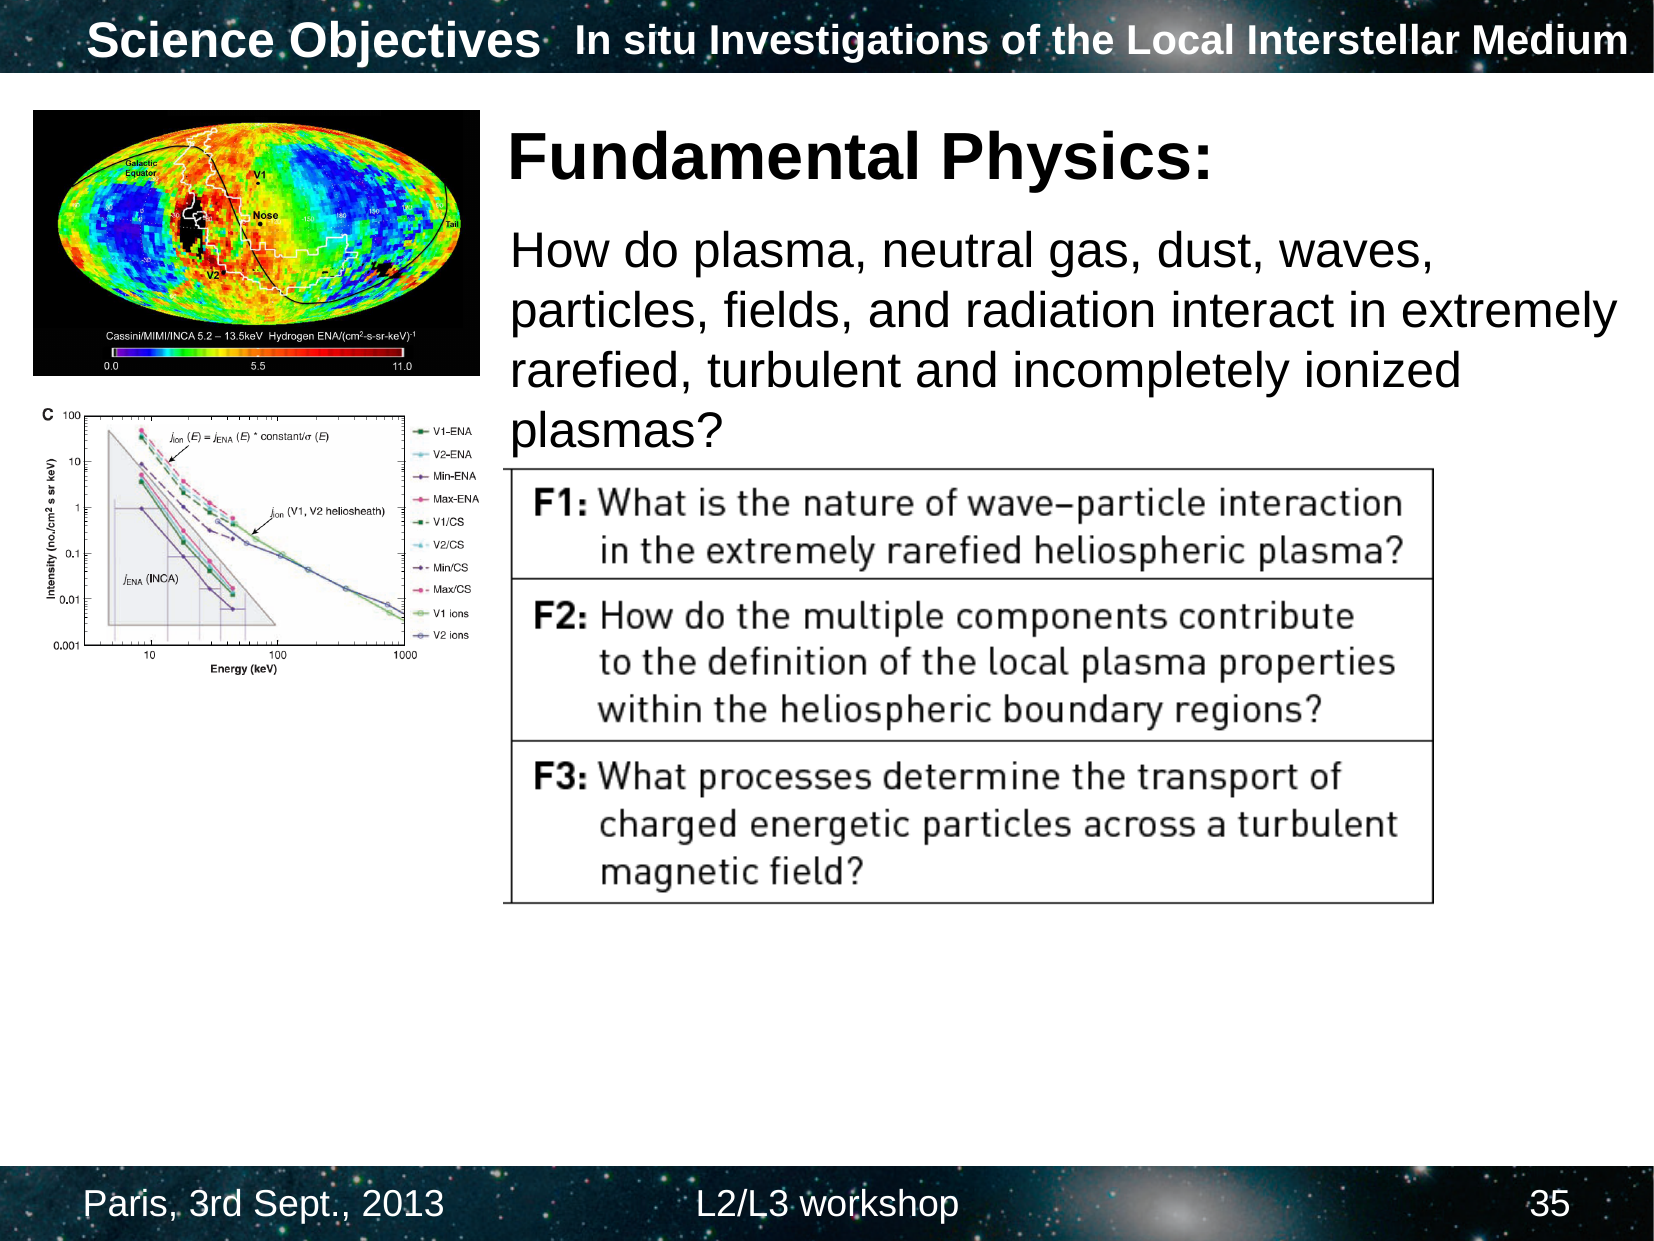

Science Objectives
Fundamental Physics:
How do plasma, neutral gas, dust, waves, particles, fields, and radiation interact in extremely rarefied, turbulent and incompletely ionized plasmas?